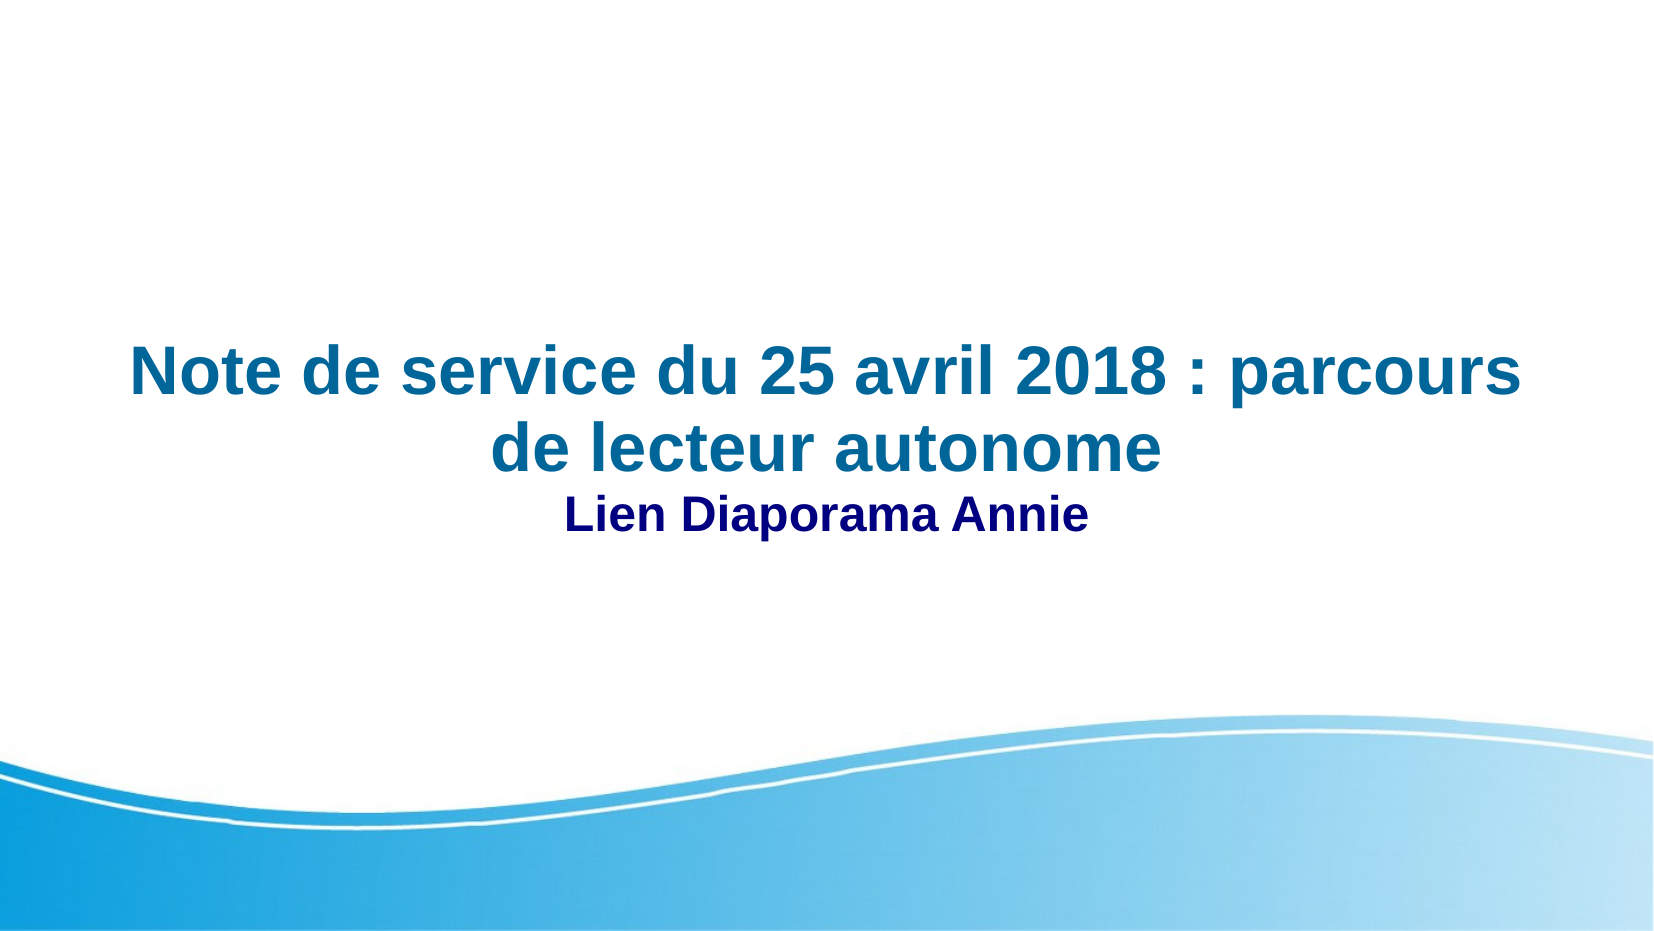

# Note de service du 25 avril 2018 : parcours de lecteur autonome Lien Diaporama Annie